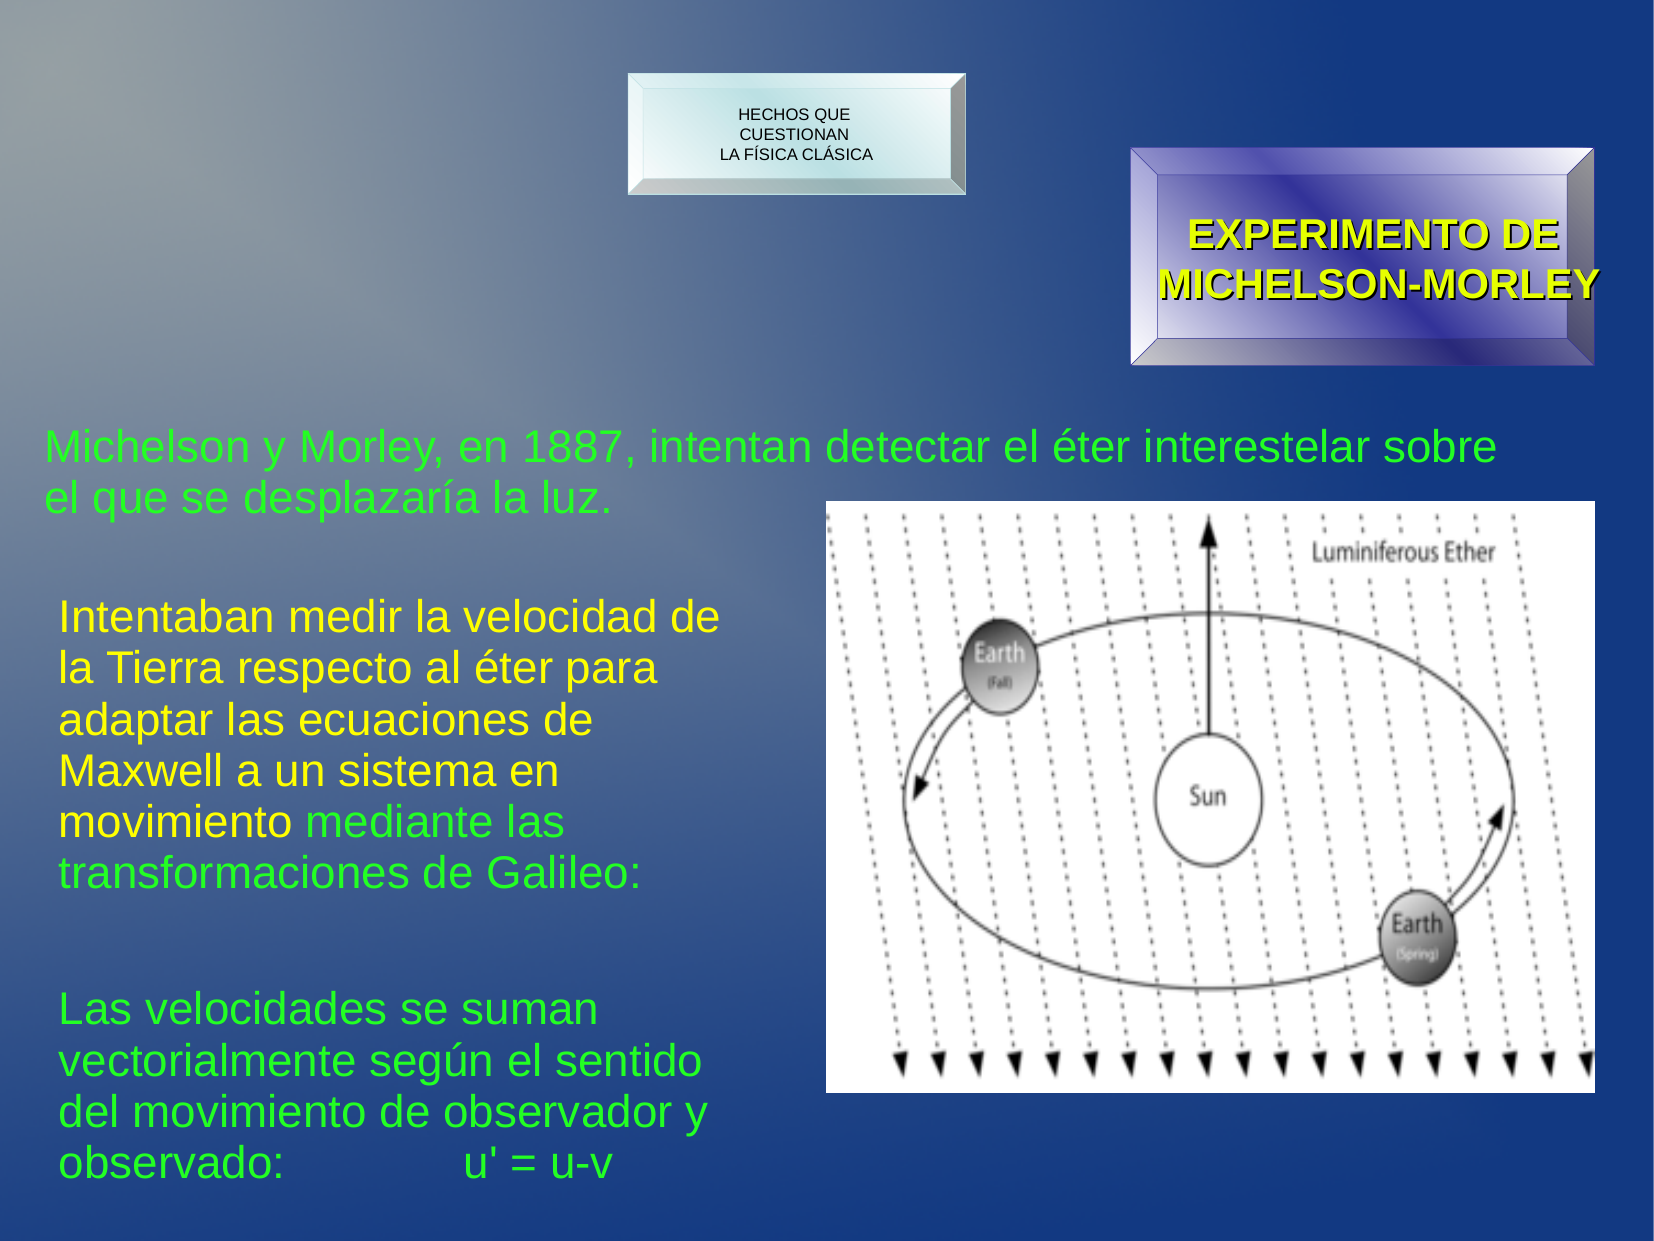

HECHOS QUE
CUESTIONAN
LA FÍSICA CLÁSICA
EXPERIMENTO DE
MICHELSON-MORLEY
Michelson y Morley, en 1887, intentan detectar el éter interestelar sobre el que se desplazaría la luz.
Intentaban medir la velocidad de la Tierra respecto al éter para adaptar las ecuaciones de Maxwell a un sistema en movimiento mediante las transformaciones de Galileo:
Las velocidades se suman vectorialmente según el sentido del movimiento de observador y observado: u' = u-v